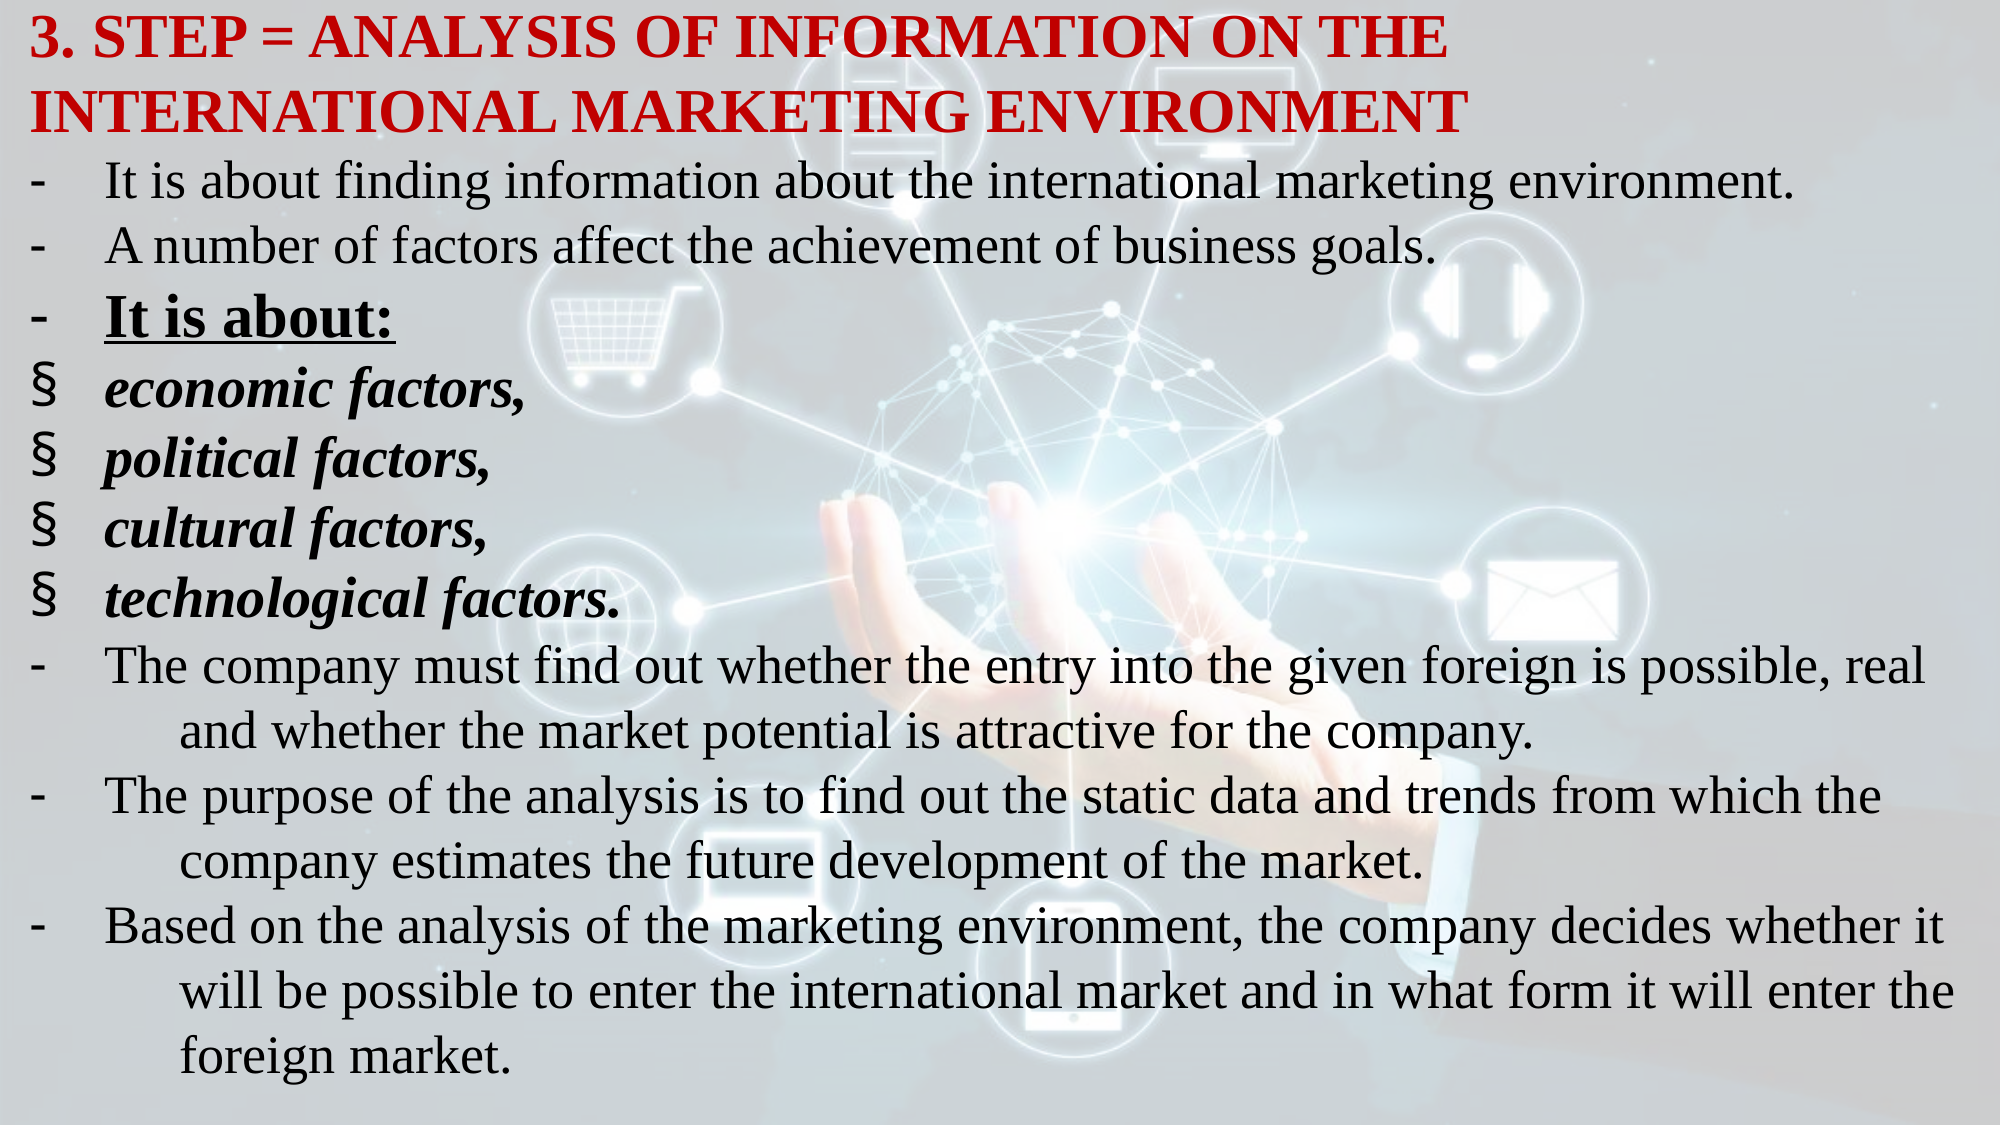

3. STEP = ANALYSIS OF INFORMATION ON THE INTERNATIONAL MARKETING ENVIRONMENT
It is about finding information about the international marketing environment.
A number of factors affect the achievement of business goals.
It is about:
economic factors,
political factors,
cultural factors,
technological factors.
The company must find out whether the entry into the given foreign is possible, real and whether the market potential is attractive for the company.
The purpose of the analysis is to find out the static data and trends from which the company estimates the future development of the market.
Based on the analysis of the marketing environment, the company decides whether it will be possible to enter the international market and in what form it will enter the foreign market.